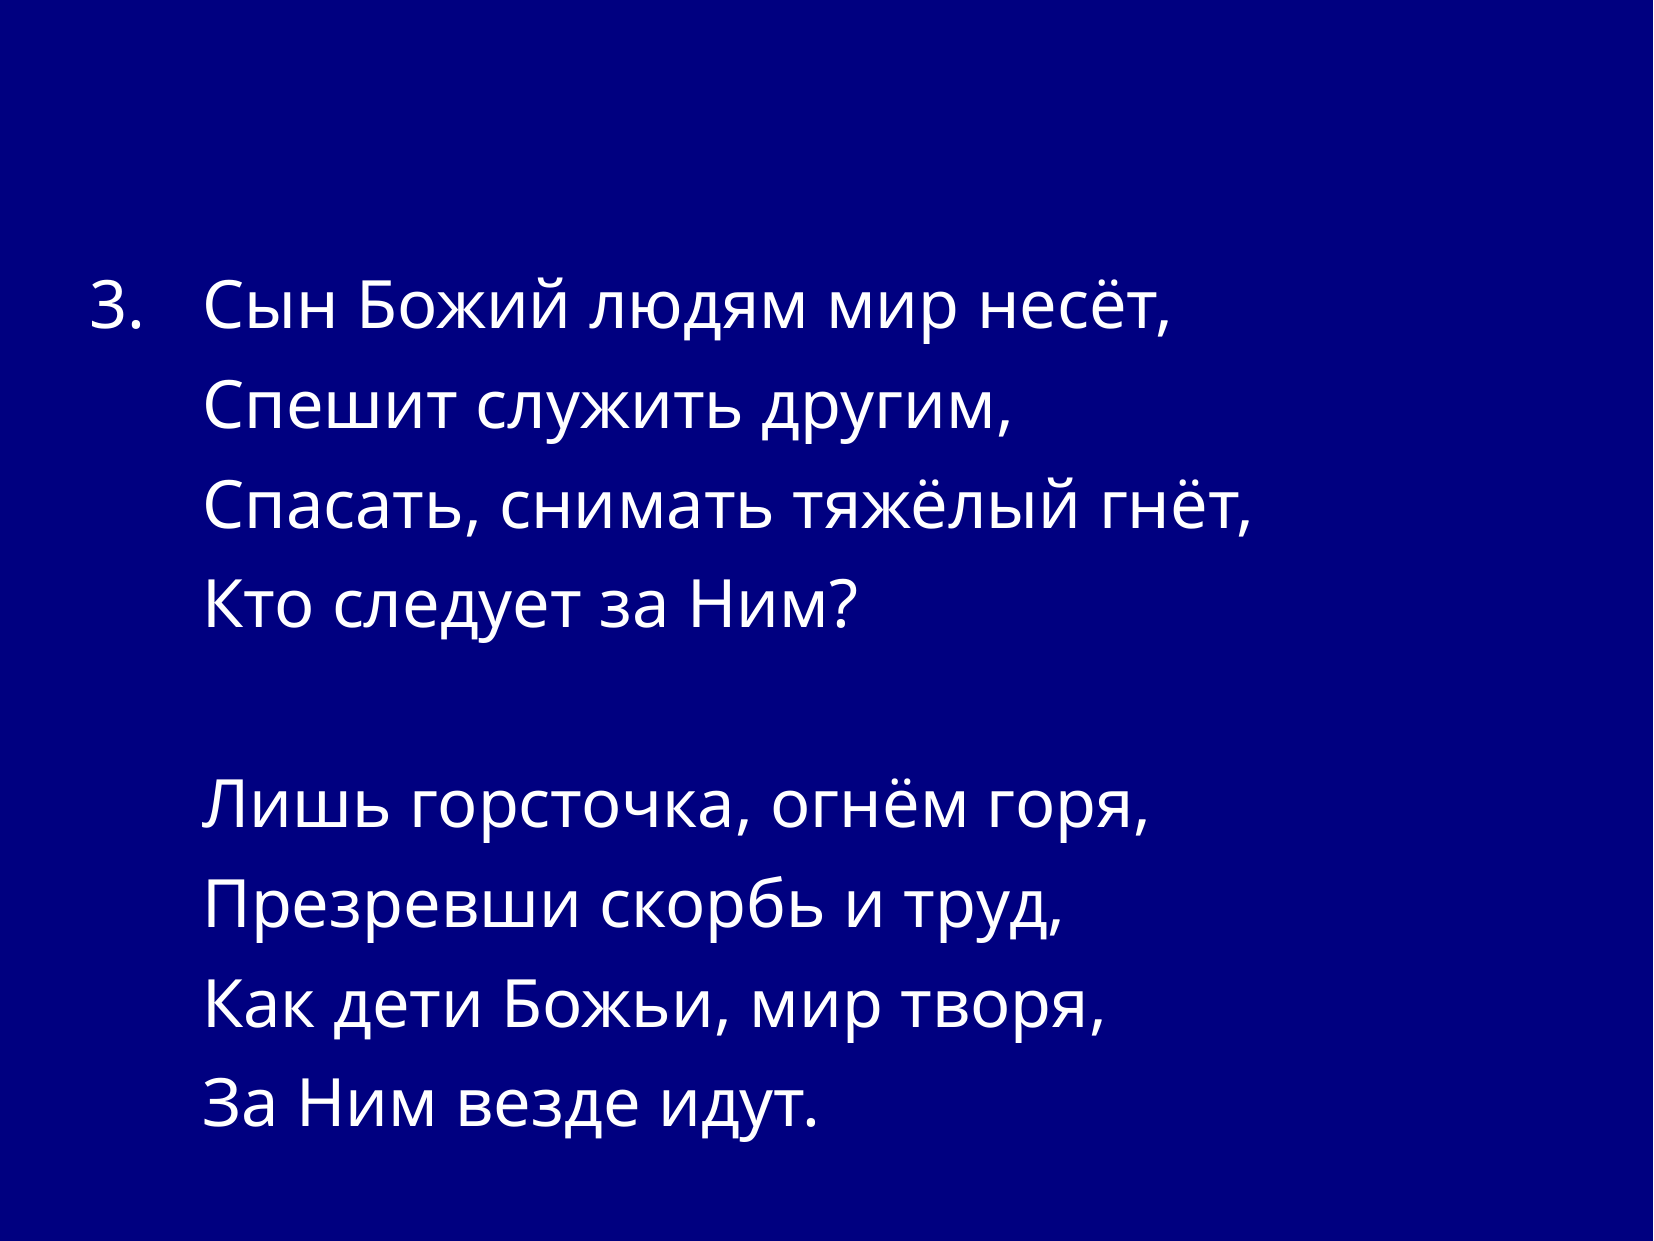

3.	Сын Божий людям мир несёт,
	Спешит служить другим,
	Спасать, снимать тяжёлый гнёт,
	Кто следует за Ним?
	Лишь горсточка, огнём горя,
	Презревши скорбь и труд,
	Как дети Божьи, мир творя,
	За Ним везде идут.